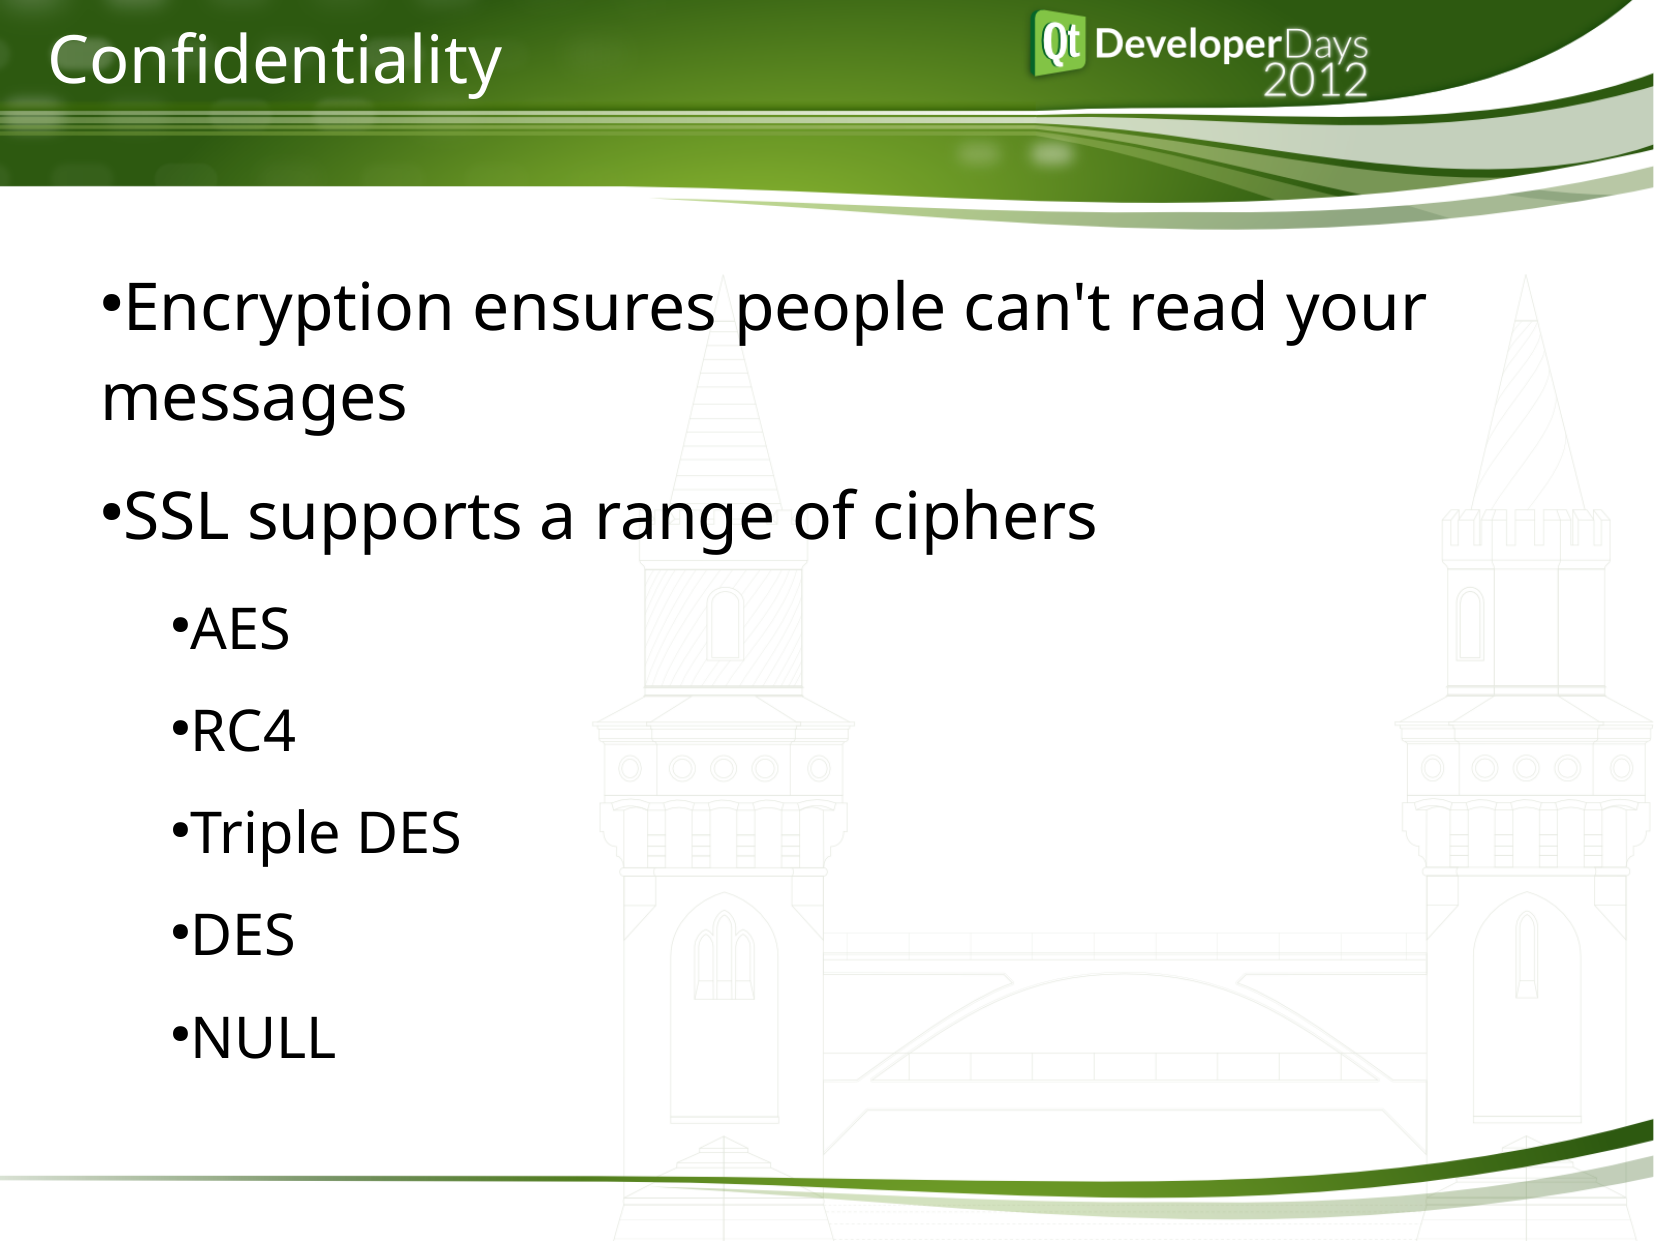

# Confidentiality
Encryption ensures people can't read your messages
SSL supports a range of ciphers
AES
RC4
Triple DES
DES
NULL